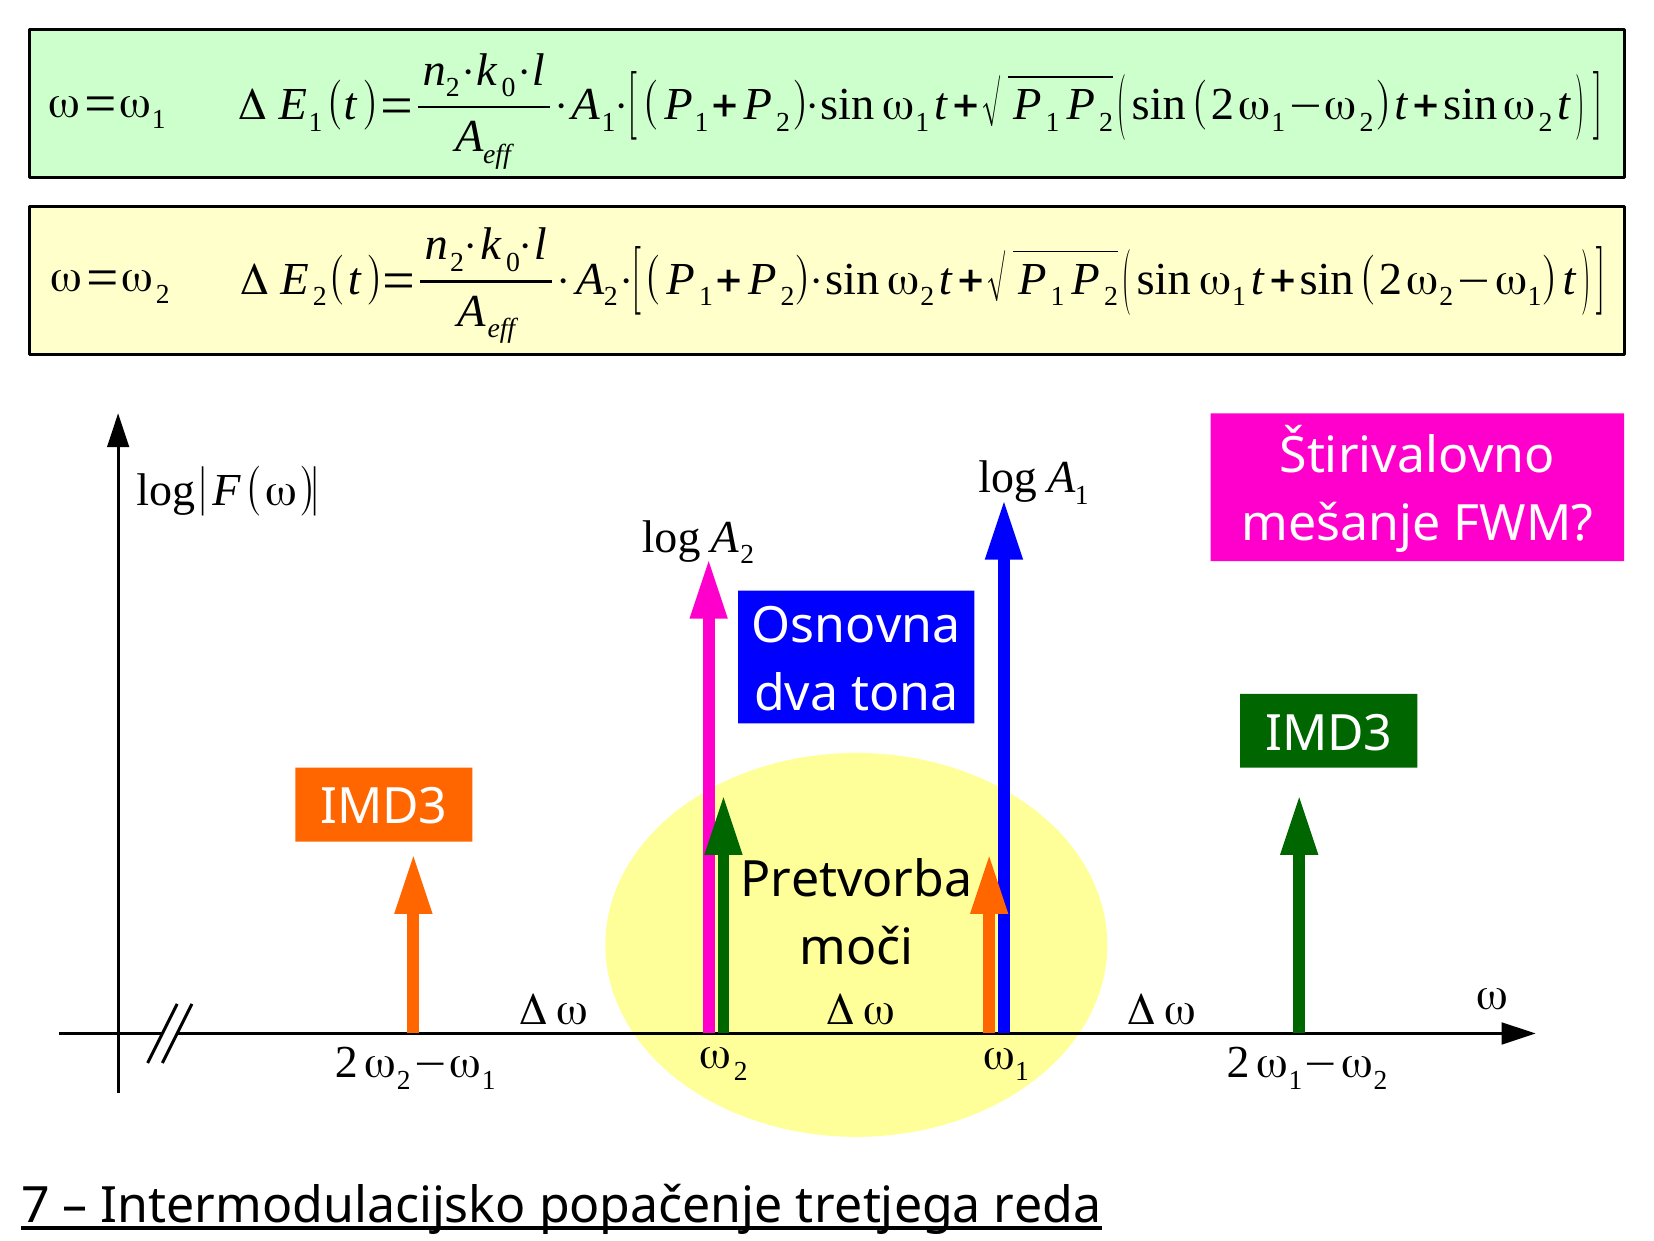

Štirivalovno
mešanje FWM?
Osnovna
dva tona
IMD3
Pretvorba
moči
IMD3
7 – Intermodulacijsko popačenje tretjega reda